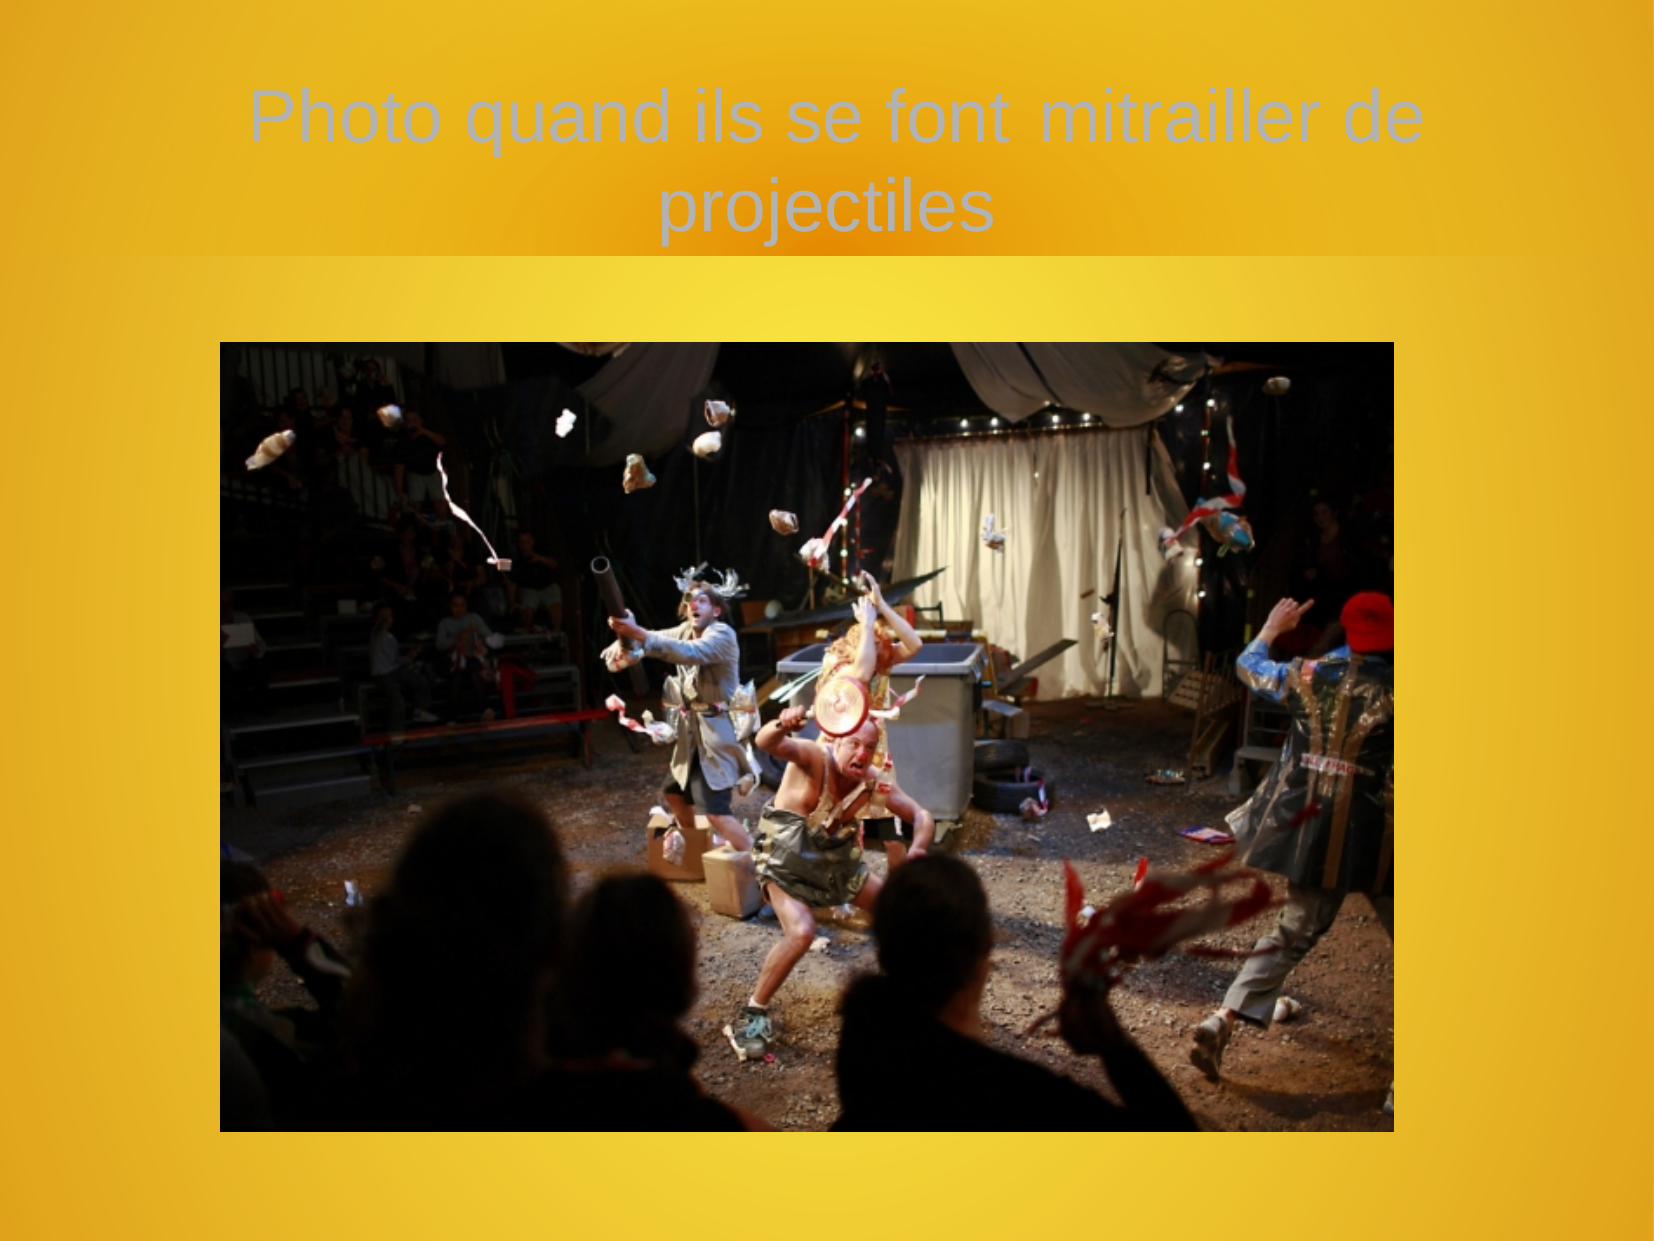

# Photo quand ils se font mitrailler de projectiles